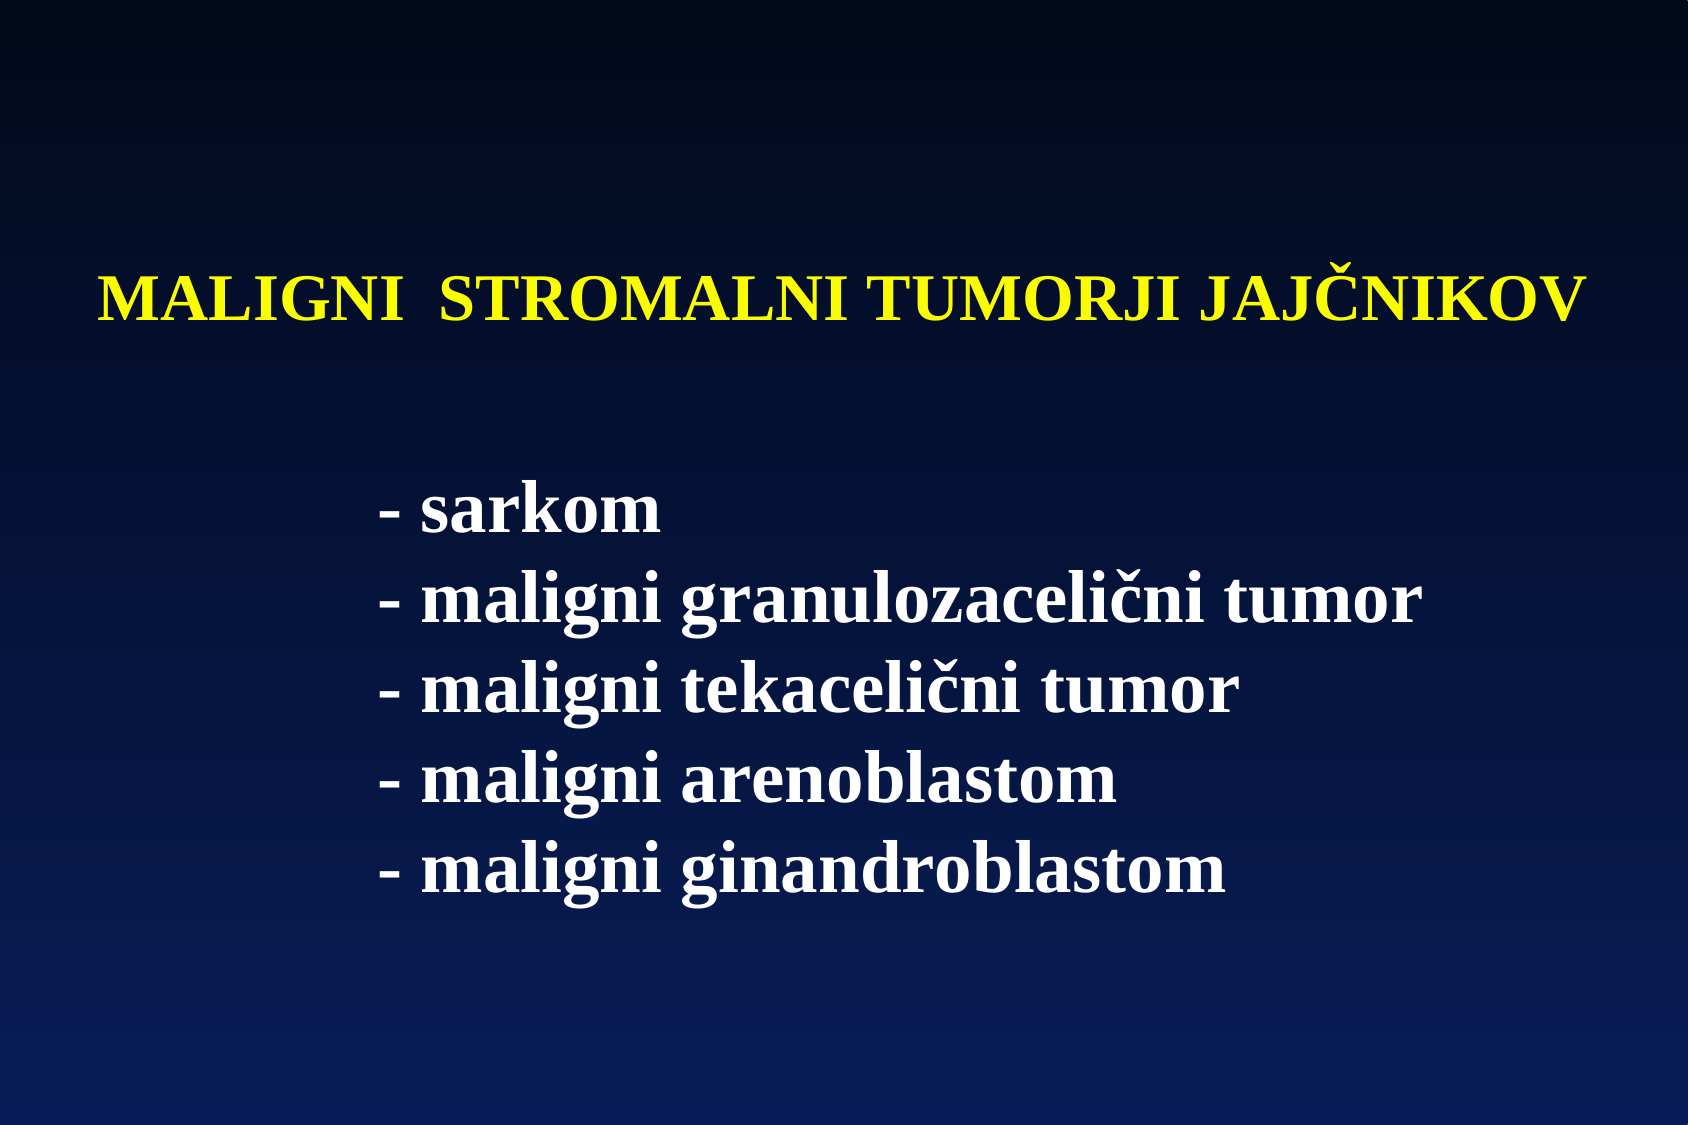

# MALIGNI STROMALNI TUMORJI JAJČNIKOV
- sarkom
- maligni granulozacelični tumor
- maligni tekacelični tumor
- maligni arenoblastom
- maligni ginandroblastom